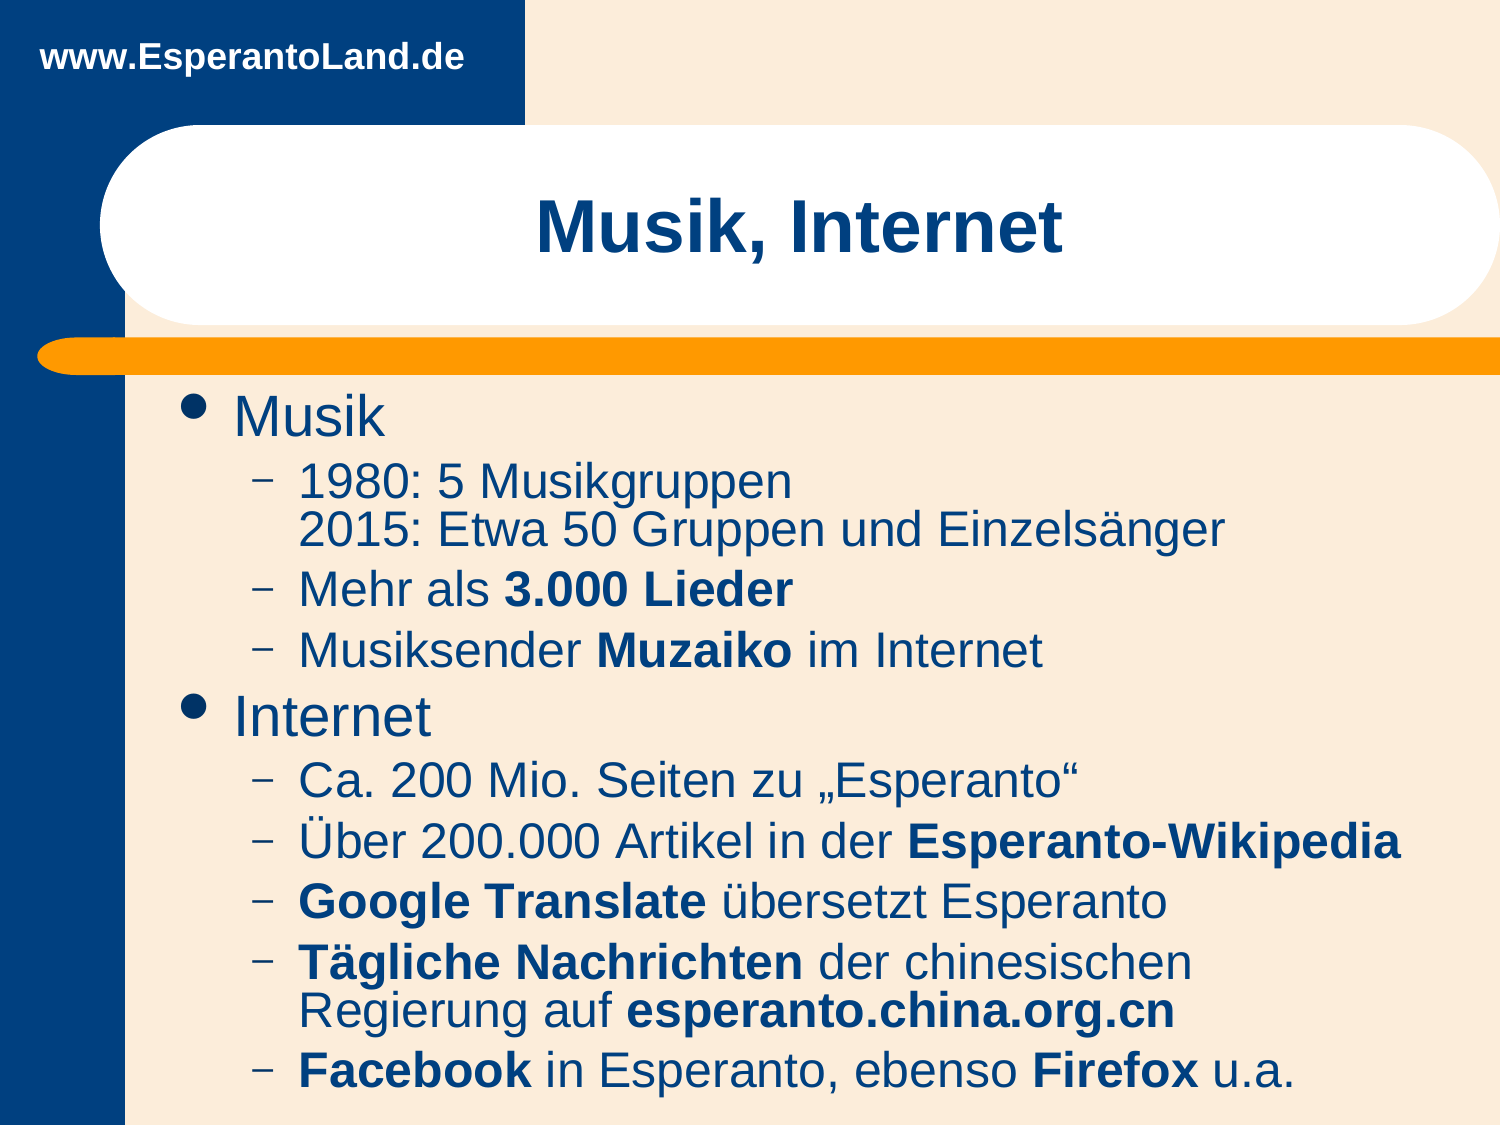

# Musik, Internet
Musik
1980: 5 Musikgruppen
2015: Etwa 50 Gruppen und Einzelsänger
Mehr als 3.000 Lieder
Musiksender Muzaiko im Internet
Internet
Ca. 200 Mio. Seiten zu „Esperanto“
Über 200.000 Artikel in der Esperanto-Wikipedia
Google Translate übersetzt Esperanto
Tägliche Nachrichten der chinesischen Regierung auf esperanto.china.org.cn
Facebook in Esperanto, ebenso Firefox u.a.